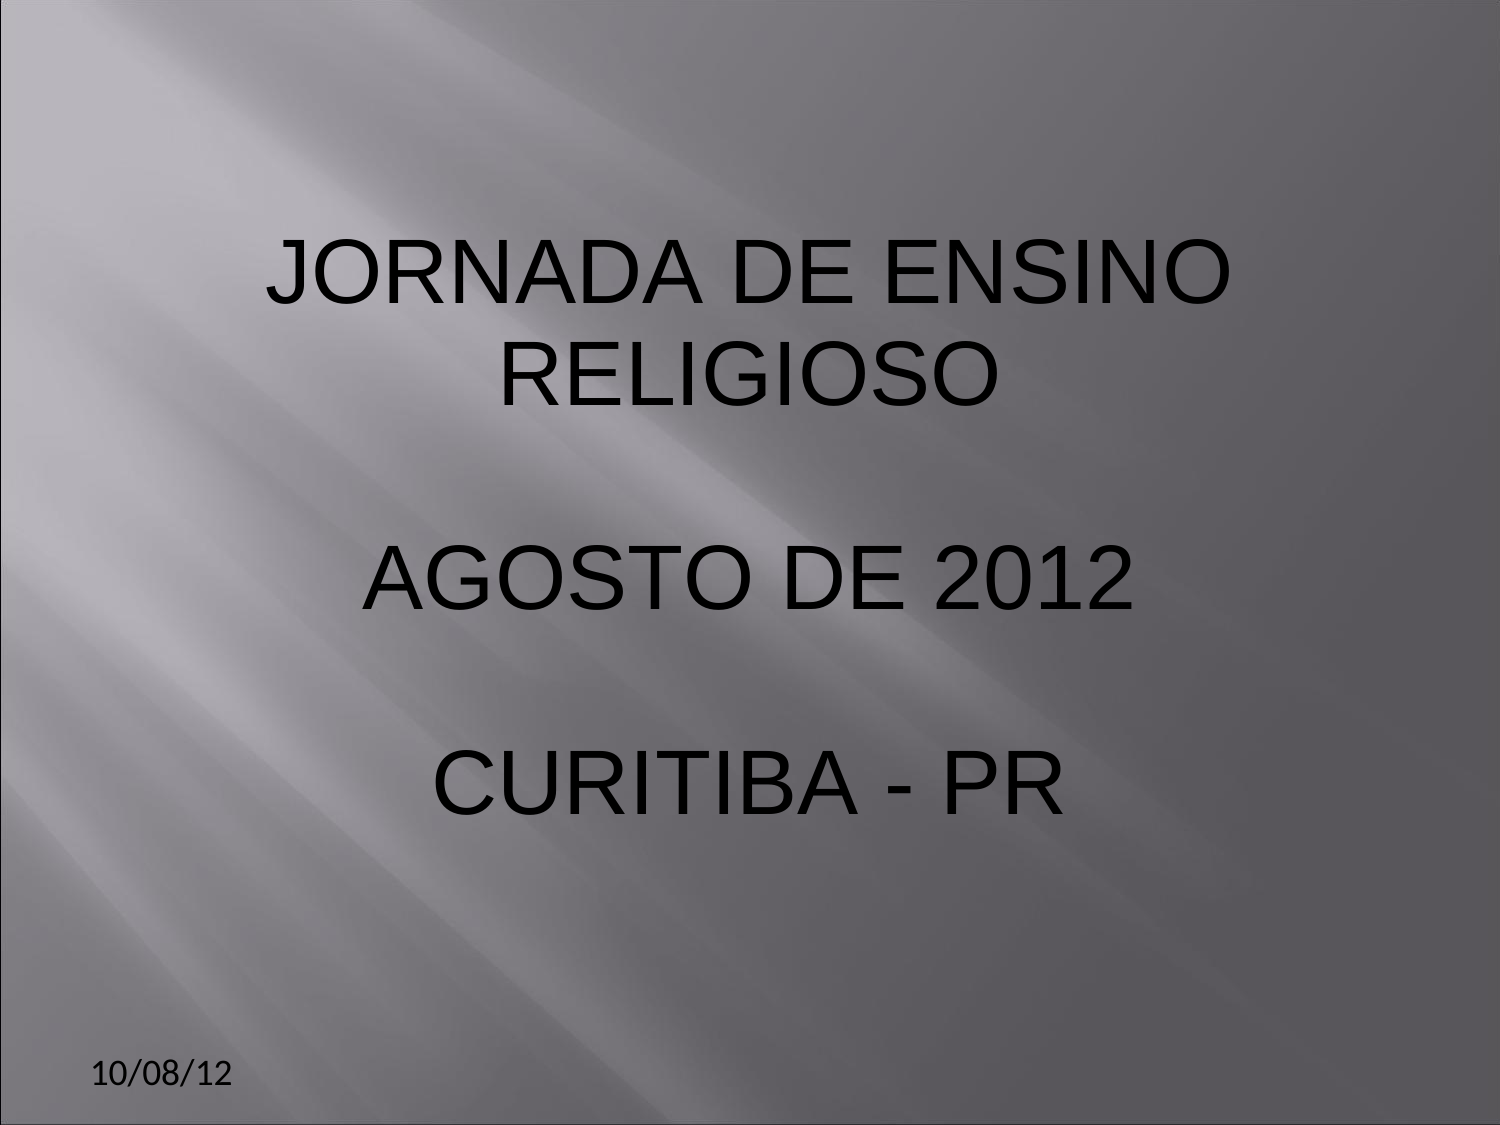

JORNADA DE ENSINO RELIGIOSO
AGOSTO DE 2012
CURITIBA - PR
10/08/12